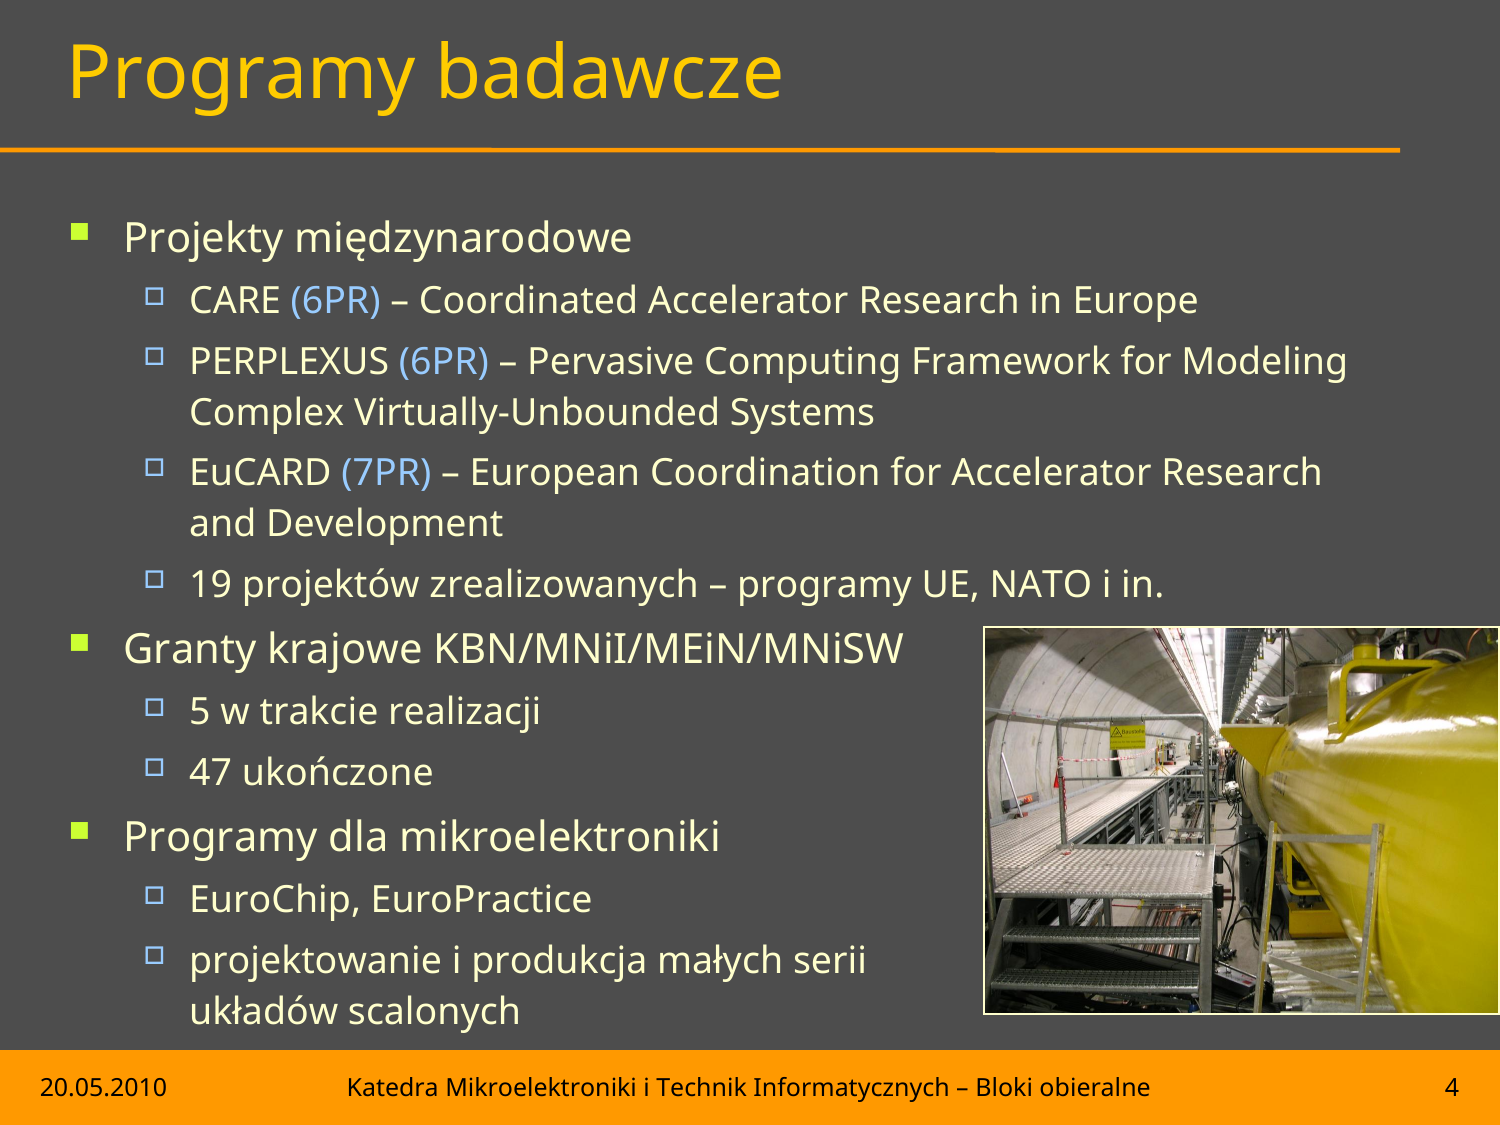

# Programy badawcze
Projekty międzynarodowe
CARE (6PR) – Coordinated Accelerator Research in Europe
PERPLEXUS (6PR) – Pervasive Computing Framework for Modeling Complex Virtually-Unbounded Systems
EuCARD (7PR) – European Coordination for Accelerator Research and Development
19 projektów zrealizowanych – programy UE, NATO i in.
Granty krajowe KBN/MNiI/MEiN/MNiSW
5 w trakcie realizacji
47 ukończone
Programy dla mikroelektroniki
EuroChip, EuroPractice
projektowanie i produkcja małych serii
układów scalonych
20.05.2010
Katedra Mikroelektroniki i Technik Informatycznych – Bloki obieralne
4